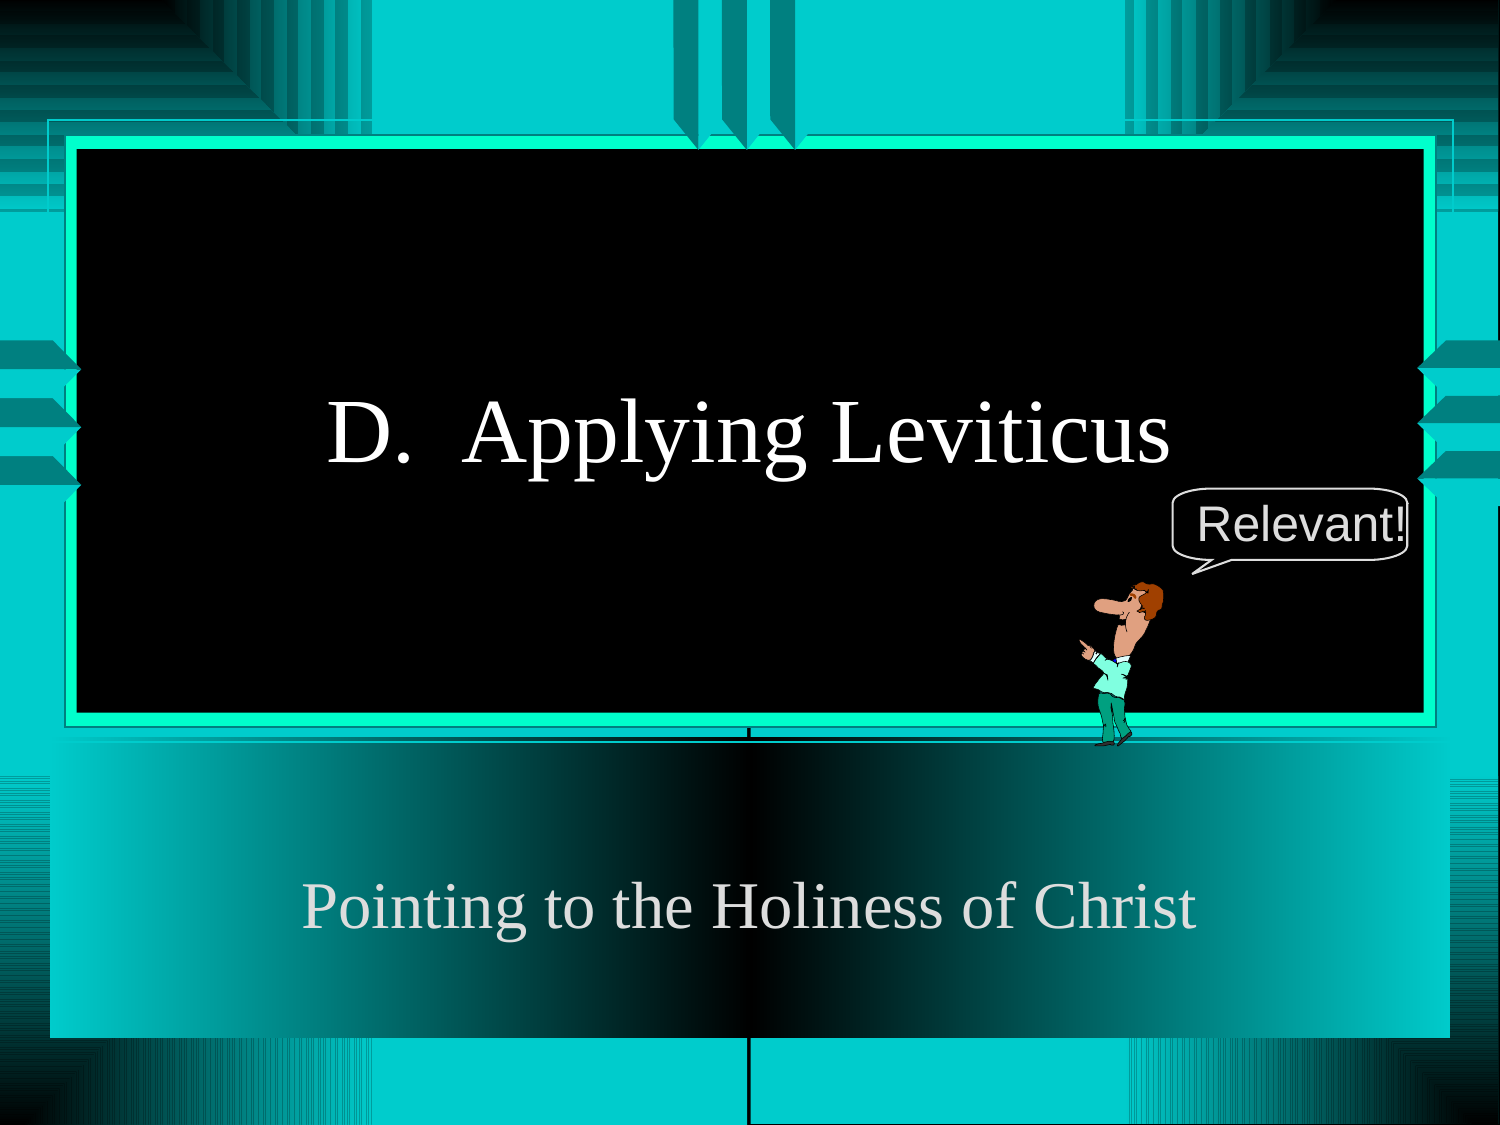

# D. Applying Leviticus
Relevant!
Pointing to the Holiness of Christ